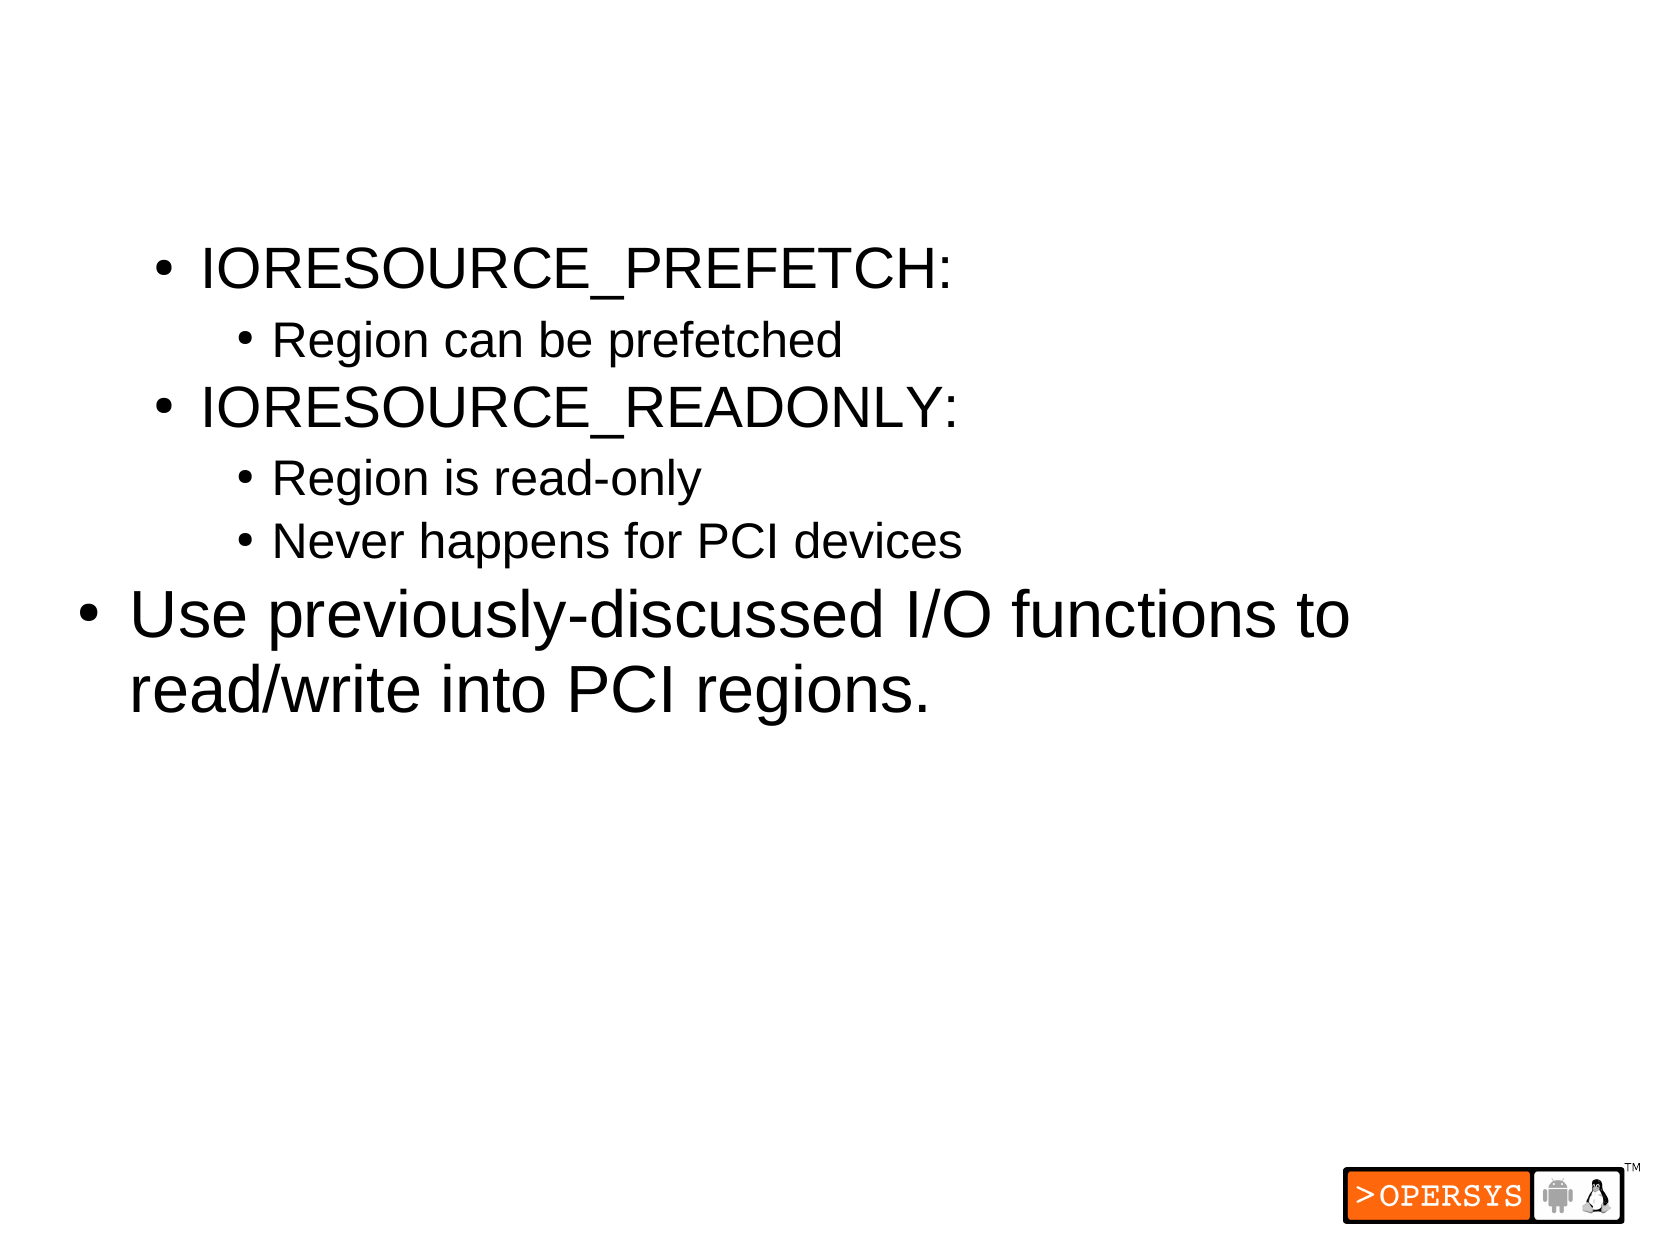

# IORESOURCE_PREFETCH:
Region can be prefetched
IORESOURCE_READONLY:
Region is read-only
Never happens for PCI devices
Use previously-discussed I/O functions to read/write into PCI regions.